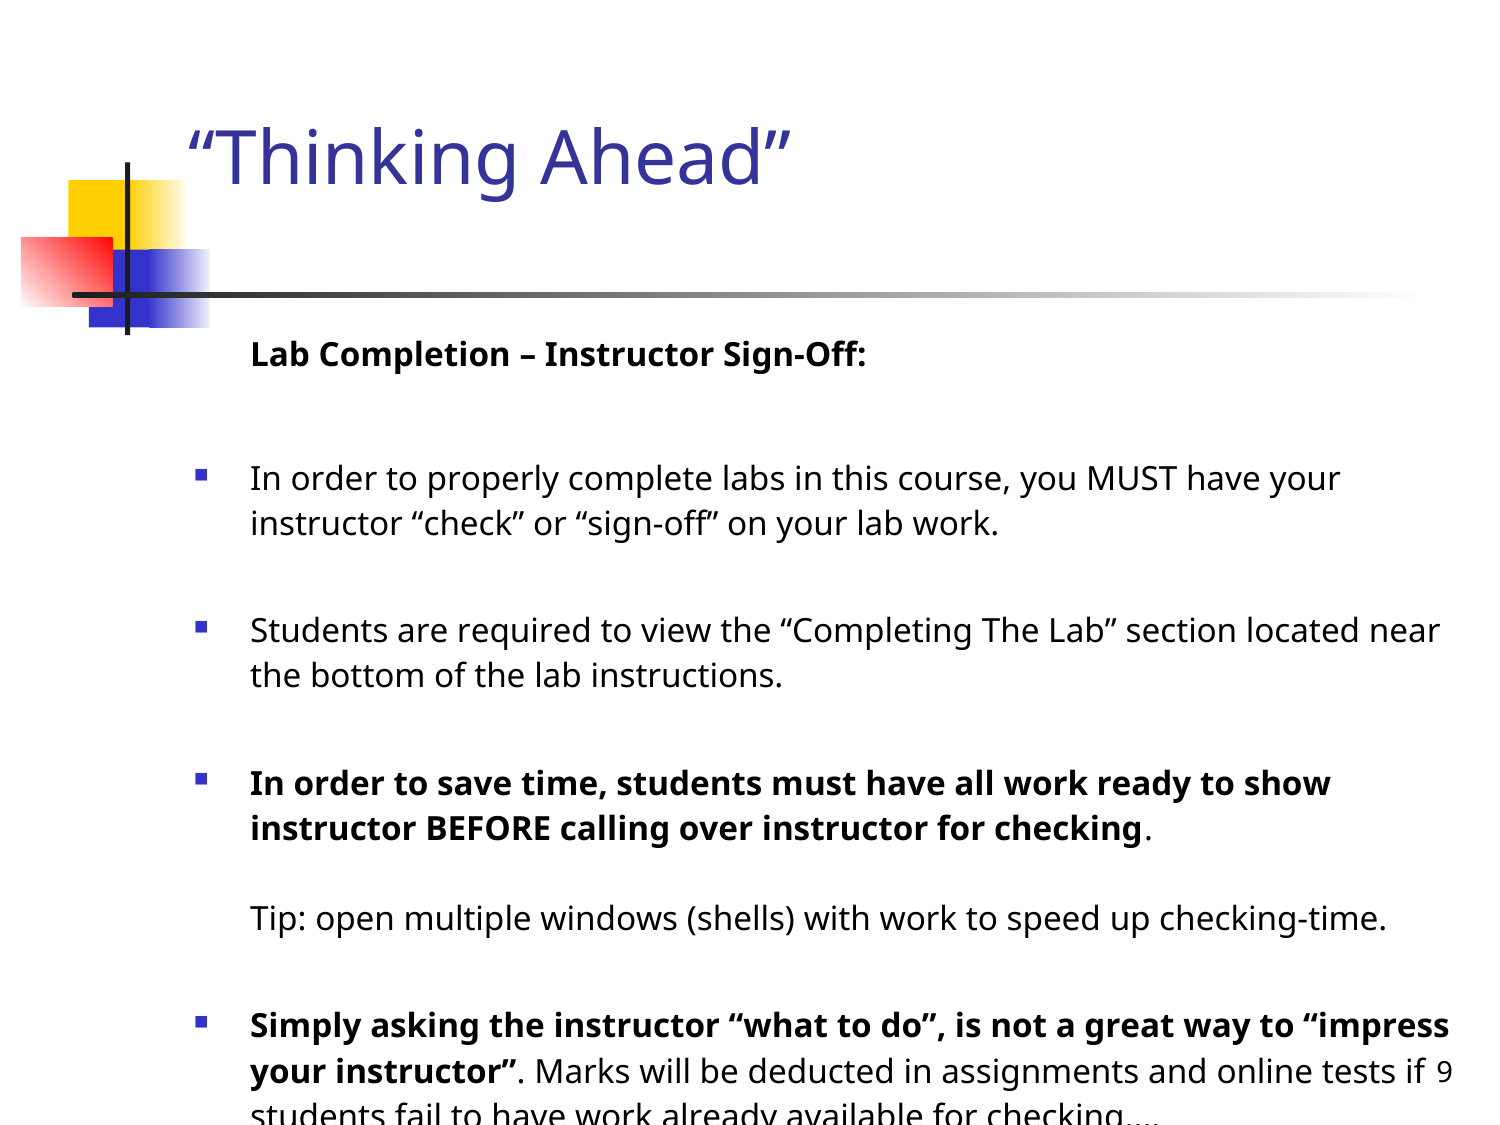

# “Thinking Ahead”
Lab Completion – Instructor Sign-Off:
In order to properly complete labs in this course, you MUST have your instructor “check” or “sign-off” on your lab work.
Students are required to view the “Completing The Lab” section located near the bottom of the lab instructions.
In order to save time, students must have all work ready to show instructor BEFORE calling over instructor for checking.
Tip: open multiple windows (shells) with work to speed up checking-time.
Simply asking the instructor “what to do”, is not a great way to “impress your instructor”. Marks will be deducted in assignments and online tests if students fail to have work already available for checking....
9